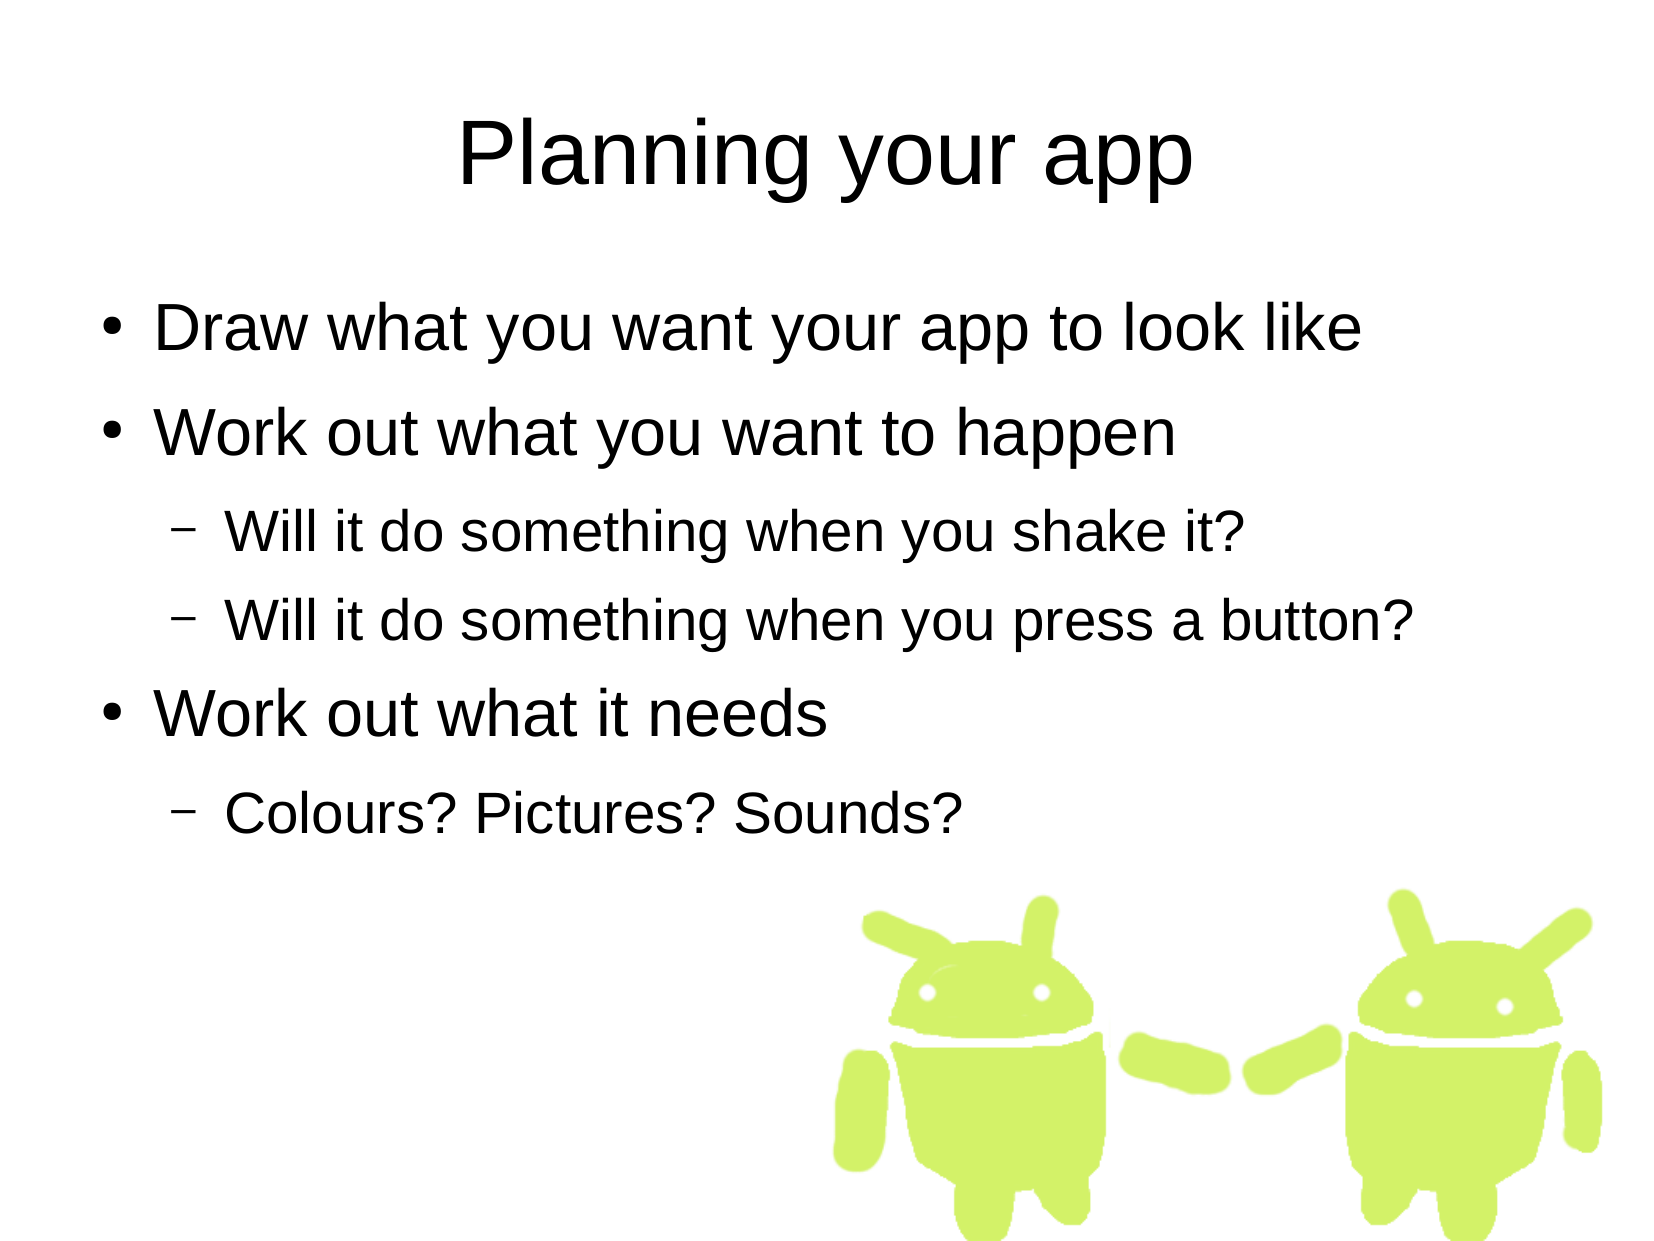

# Planning your app
Draw what you want your app to look like
Work out what you want to happen
Will it do something when you shake it?
Will it do something when you press a button?
Work out what it needs
Colours? Pictures? Sounds?